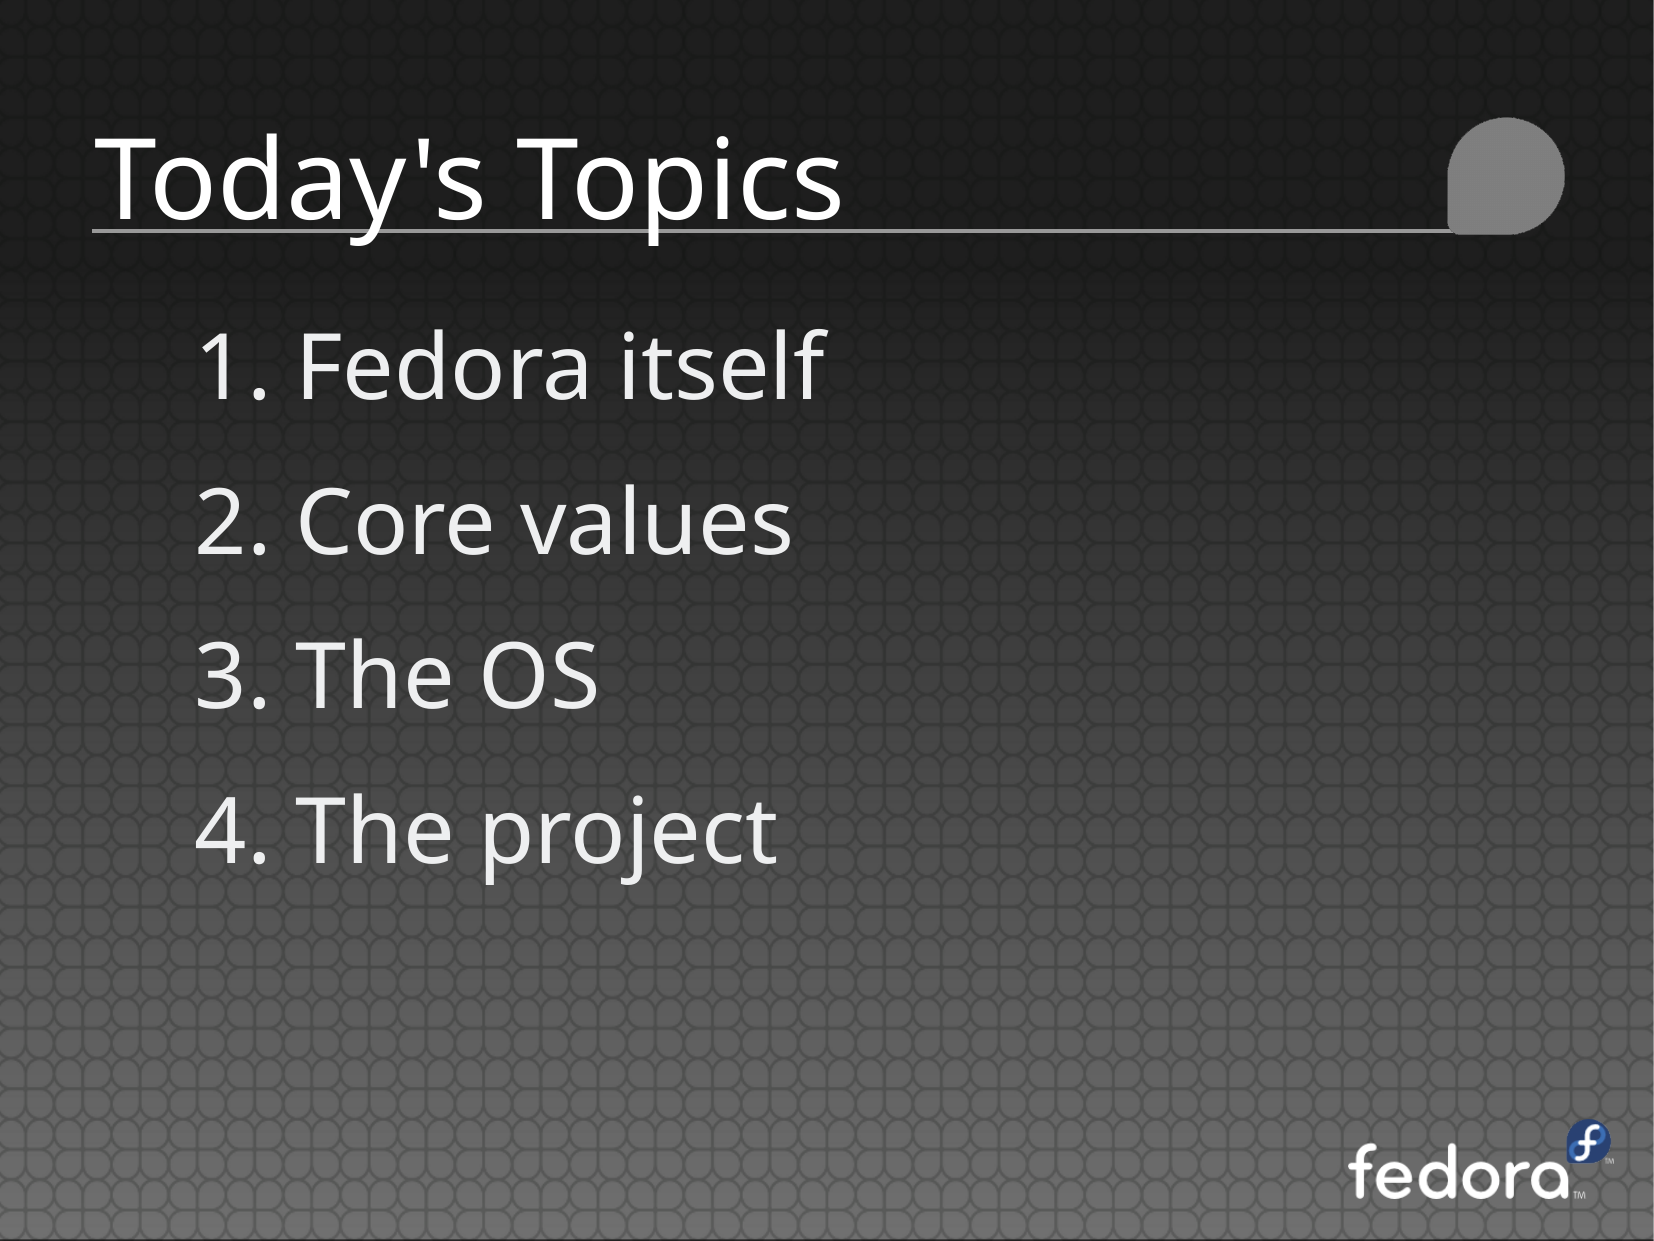

# Today's Topics
1. Fedora itself
2. Core values
3. The OS
4. The project